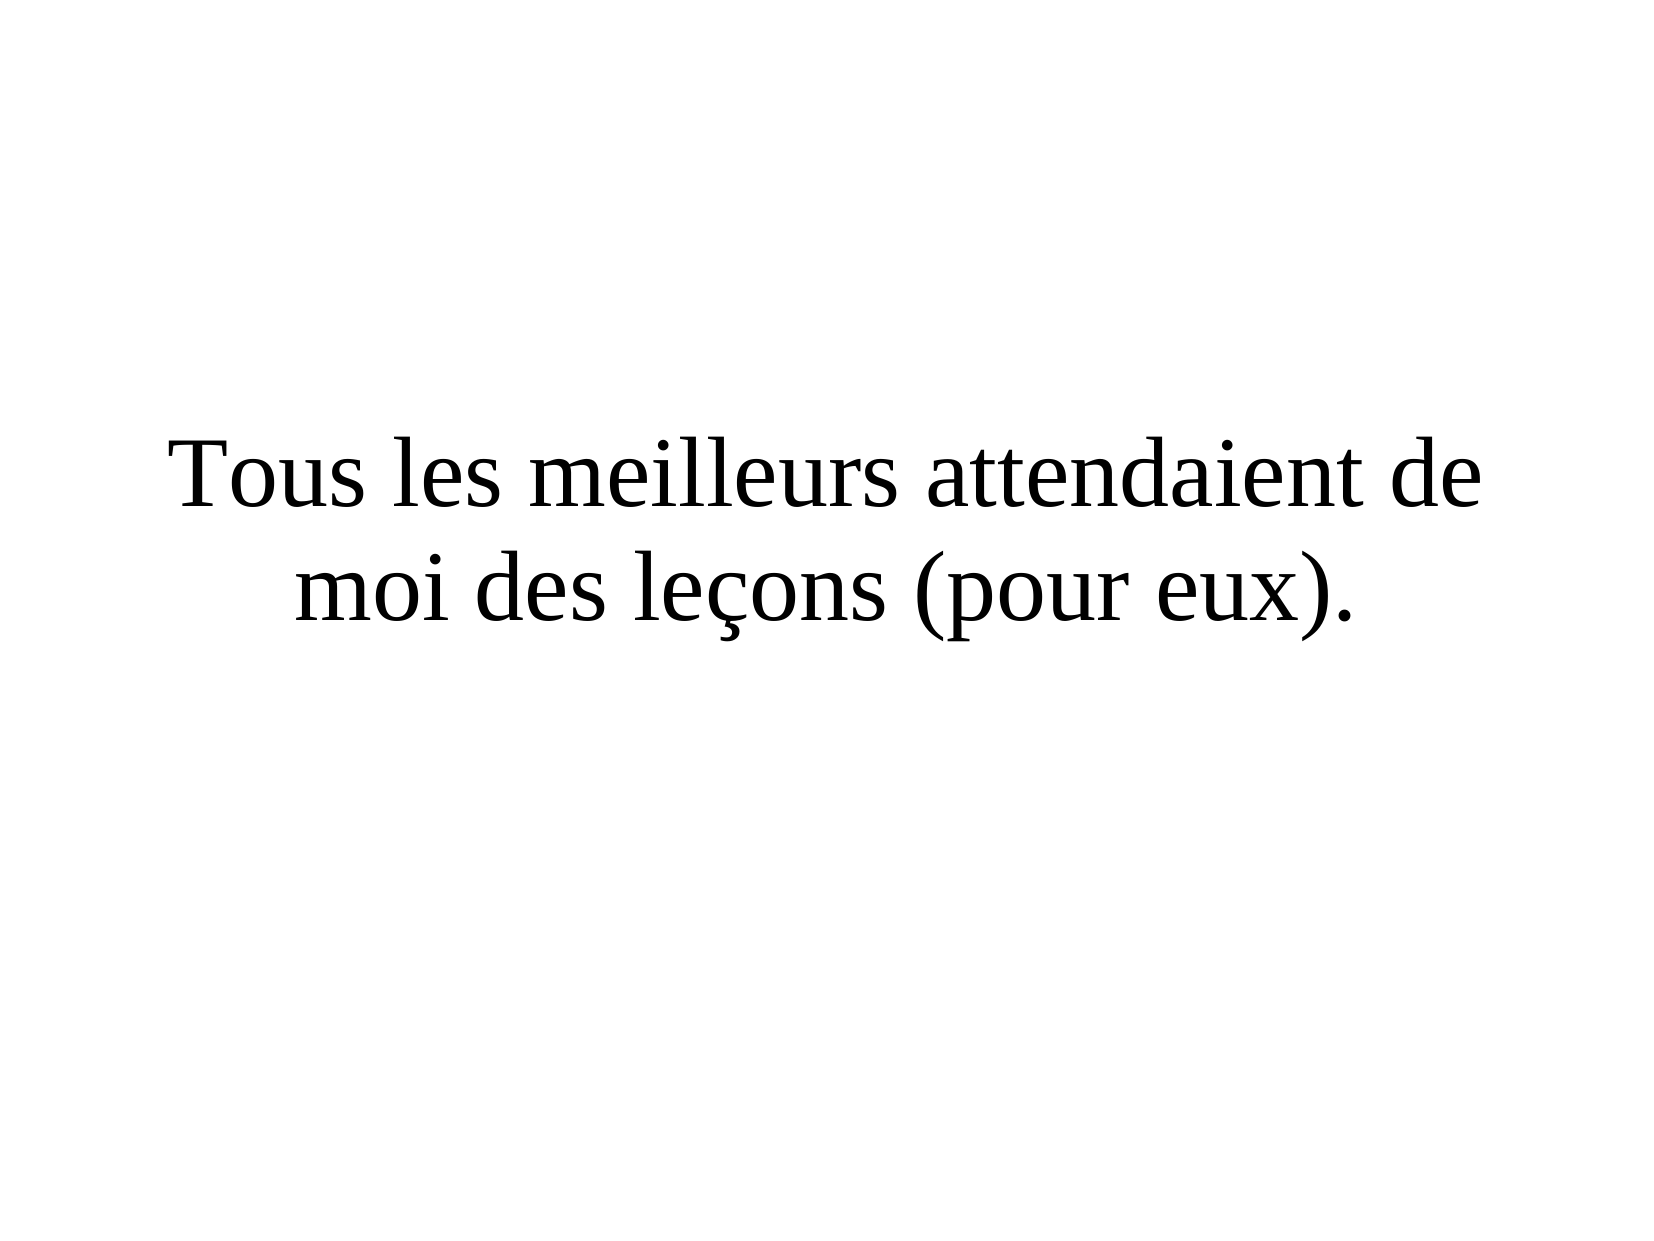

Tous les meilleurs attendaient de moi des leçons (pour eux).